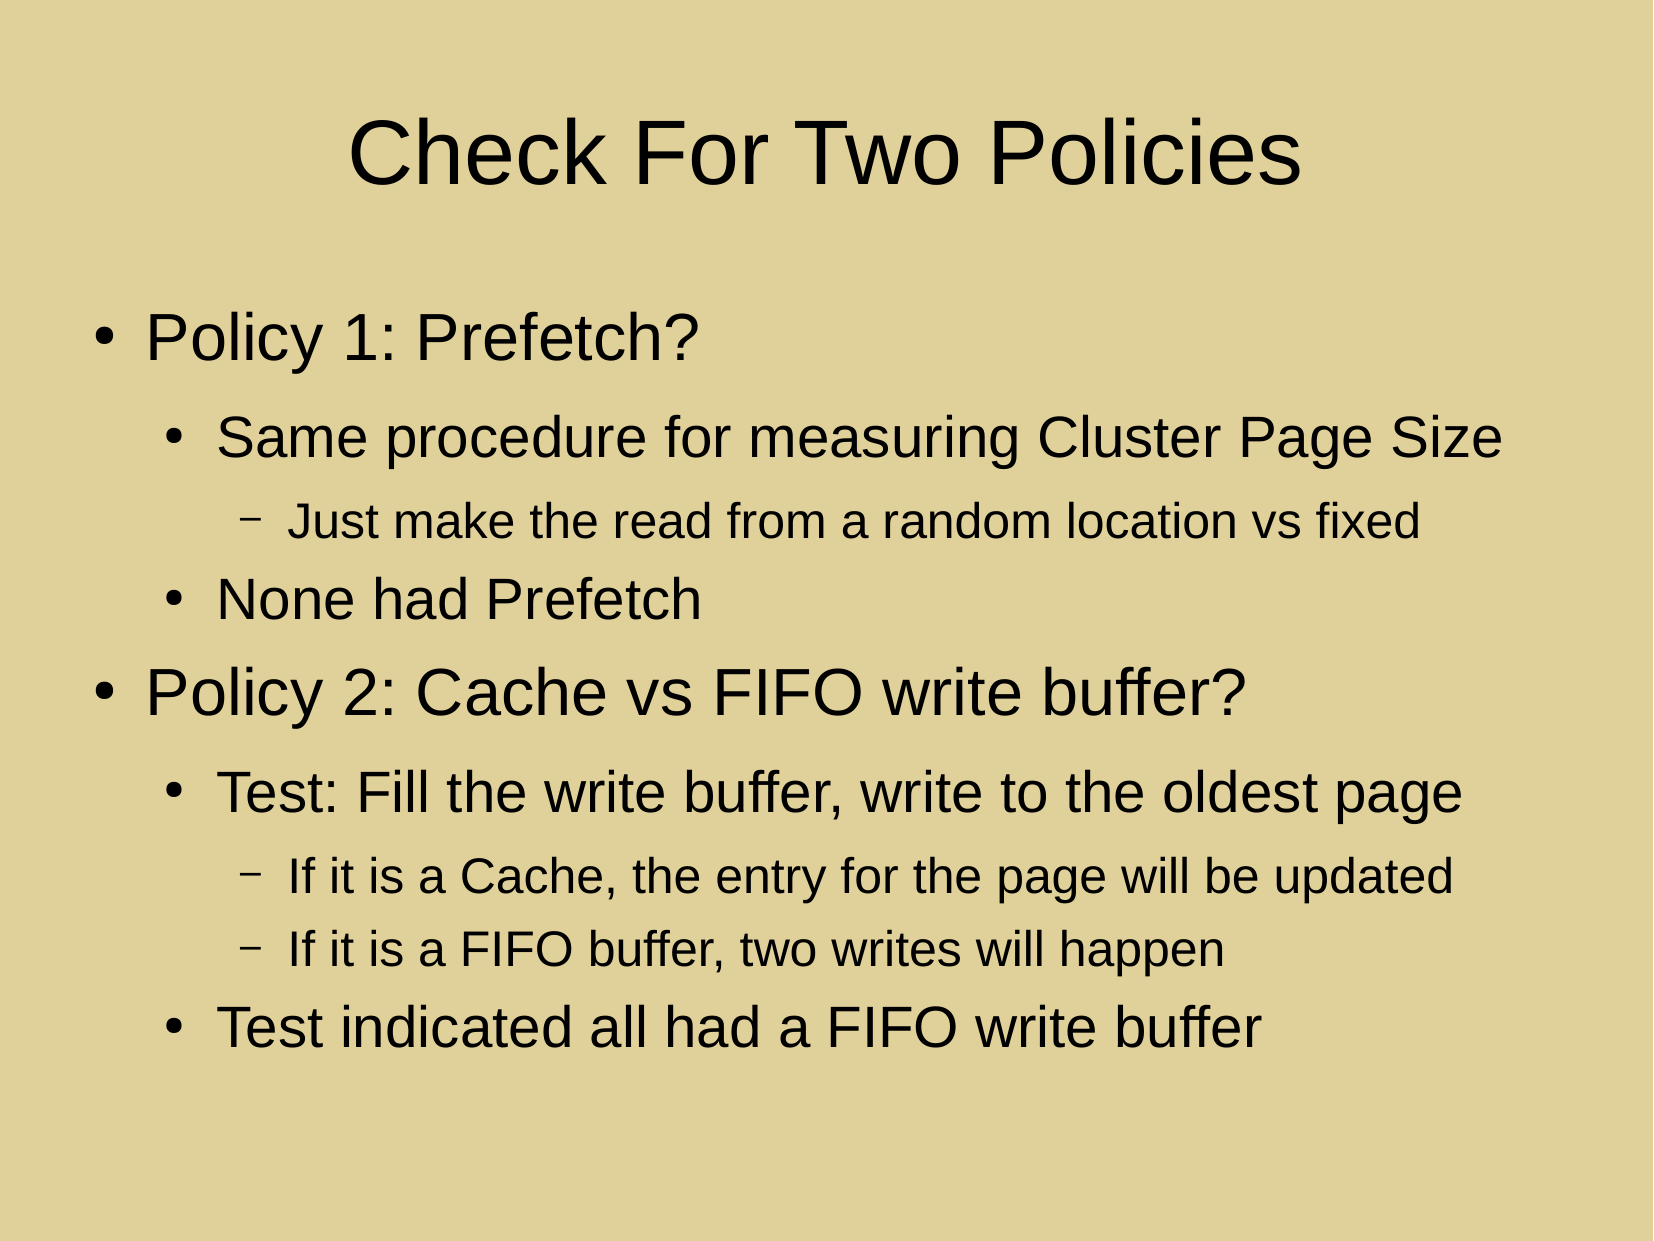

# Check For Two Policies
Policy 1: Prefetch?
Same procedure for measuring Cluster Page Size
Just make the read from a random location vs fixed
None had Prefetch
Policy 2: Cache vs FIFO write buffer?
Test: Fill the write buffer, write to the oldest page
If it is a Cache, the entry for the page will be updated
If it is a FIFO buffer, two writes will happen
Test indicated all had a FIFO write buffer